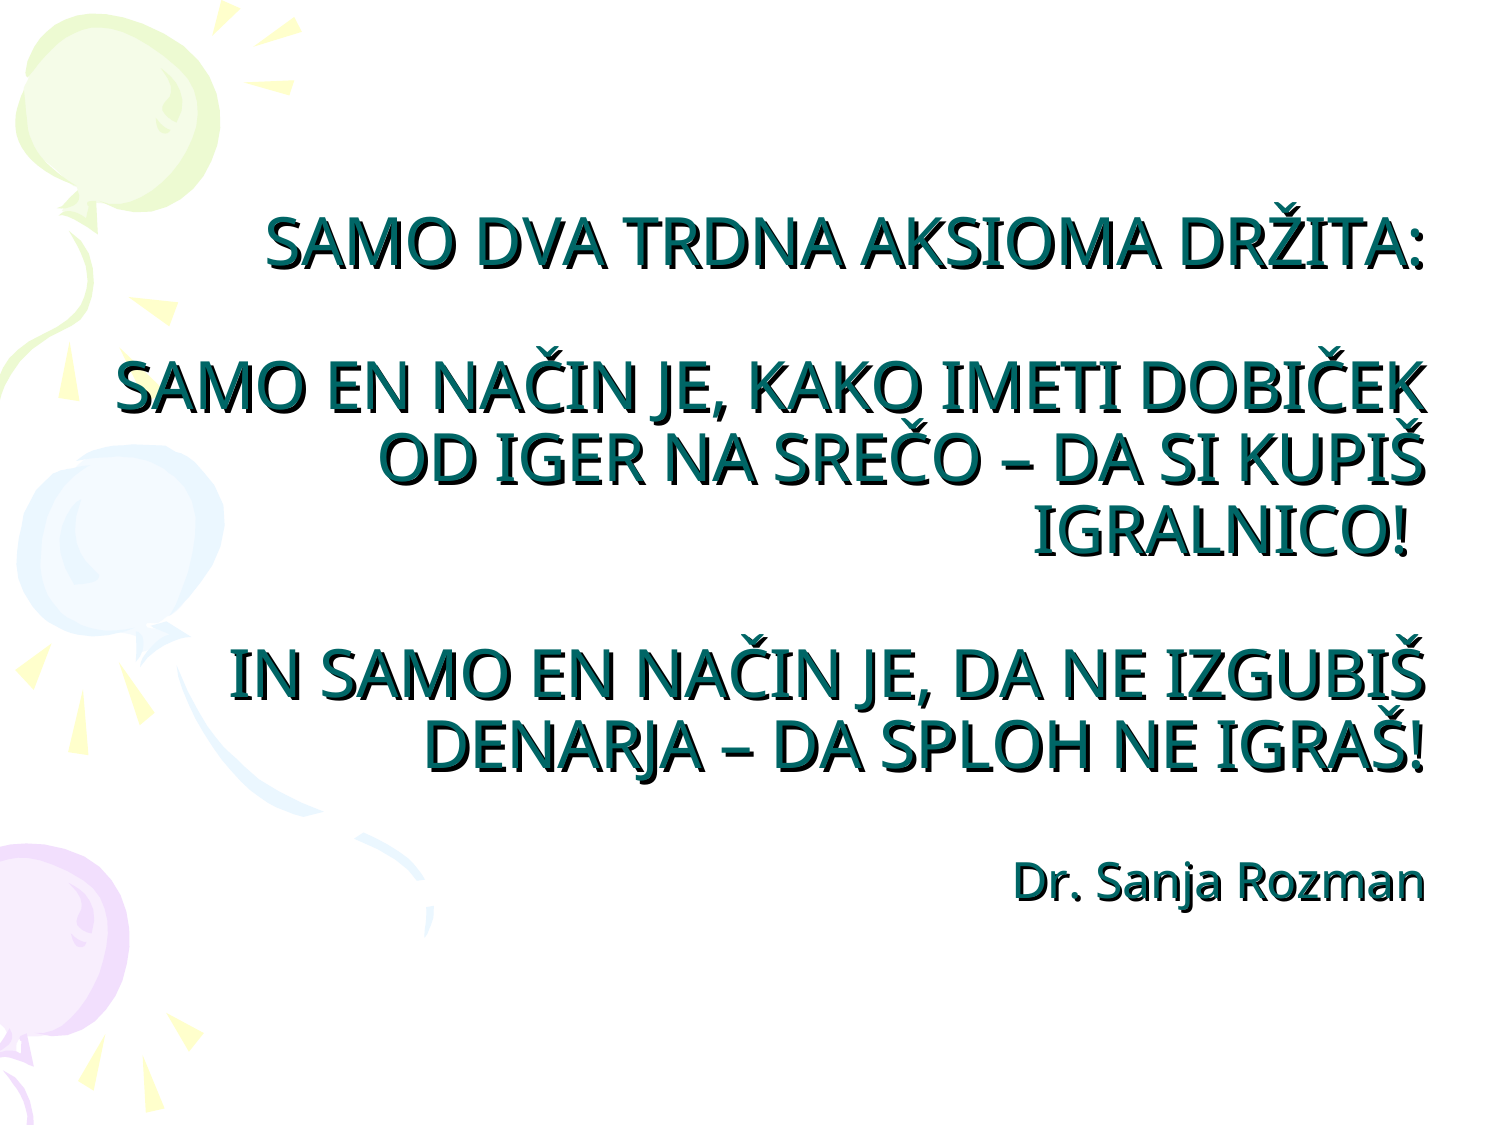

# SAMO DVA TRDNA AKSIOMA DRŽITA: SAMO EN NAČIN JE, KAKO IMETI DOBIČEK OD IGER NA SREČO – DA SI KUPIŠ IGRALNICO! IN SAMO EN NAČIN JE, DA NE IZGUBIŠ DENARJA – DA SPLOH NE IGRAŠ! Dr. Sanja Rozman